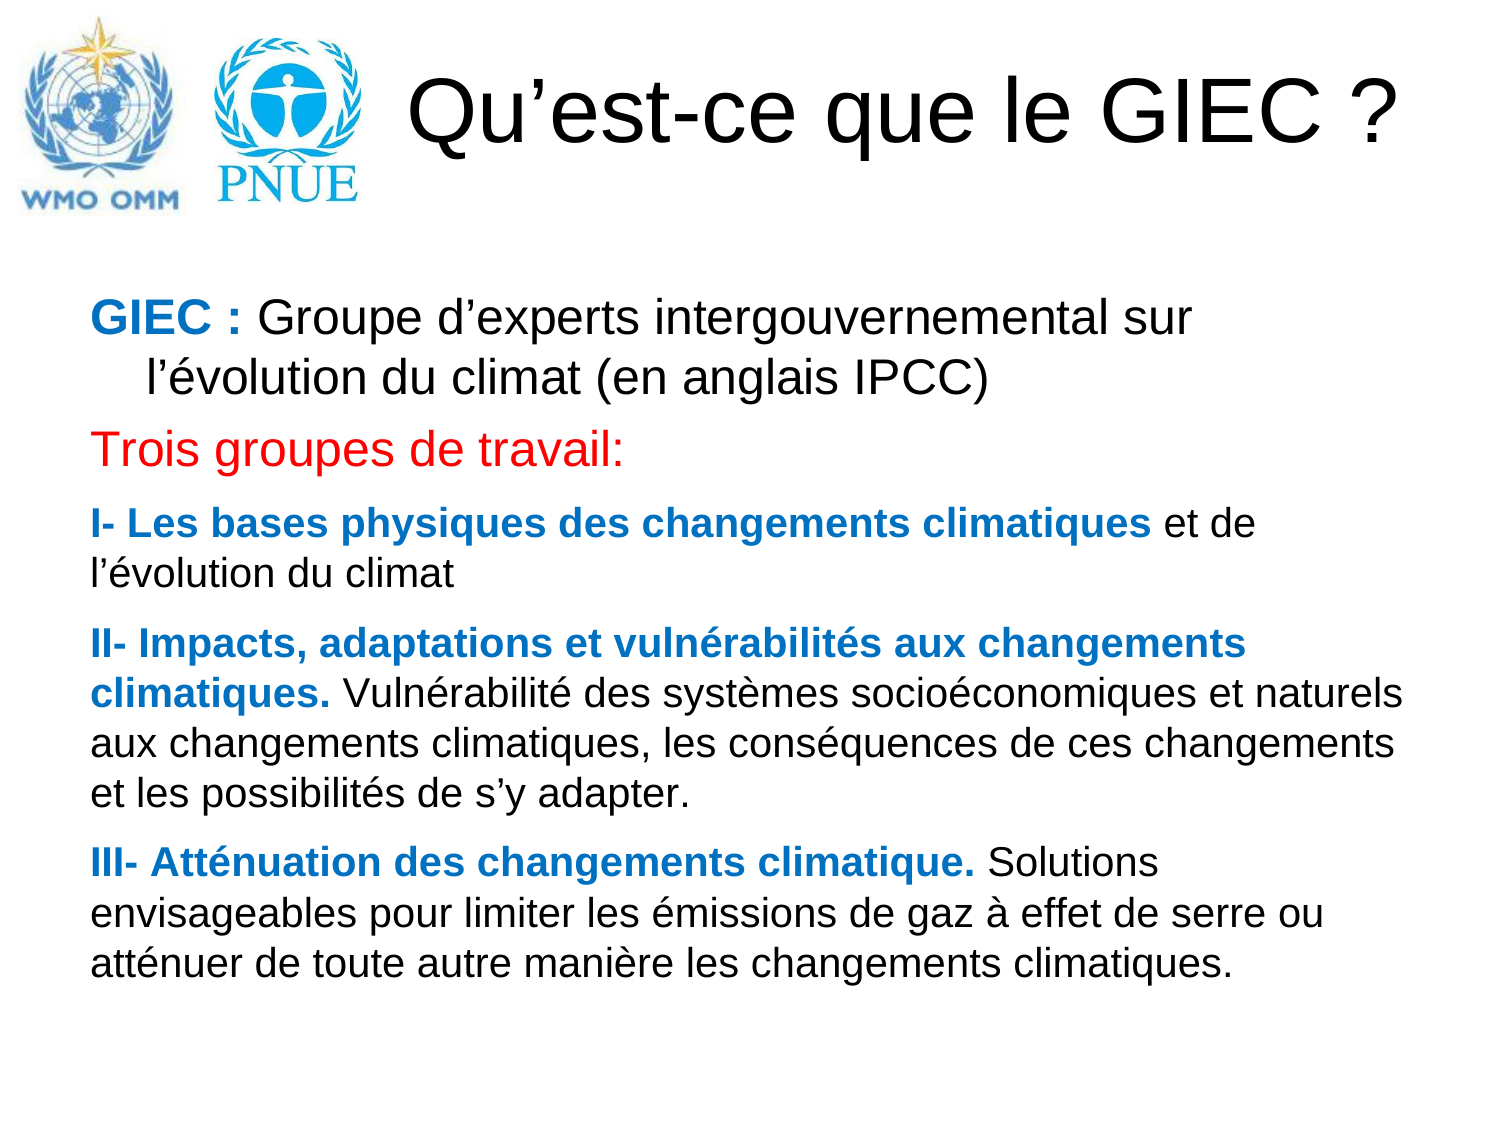

Qu’est-ce que le GIEC ?
GIEC : Groupe d’experts intergouvernemental sur l’évolution du climat (en anglais IPCC)
Trois groupes de travail:
I- Les bases physiques des changements climatiques et de l’évolution du climat
II- Impacts, adaptations et vulnérabilités aux changements climatiques. Vulnérabilité des systèmes socioéconomiques et naturels aux changements climatiques, les conséquences de ces changements et les possibilités de s’y adapter.
III- Atténuation des changements climatique. Solutions envisageables pour limiter les émissions de gaz à effet de serre ou atténuer de toute autre manière les changements climatiques.